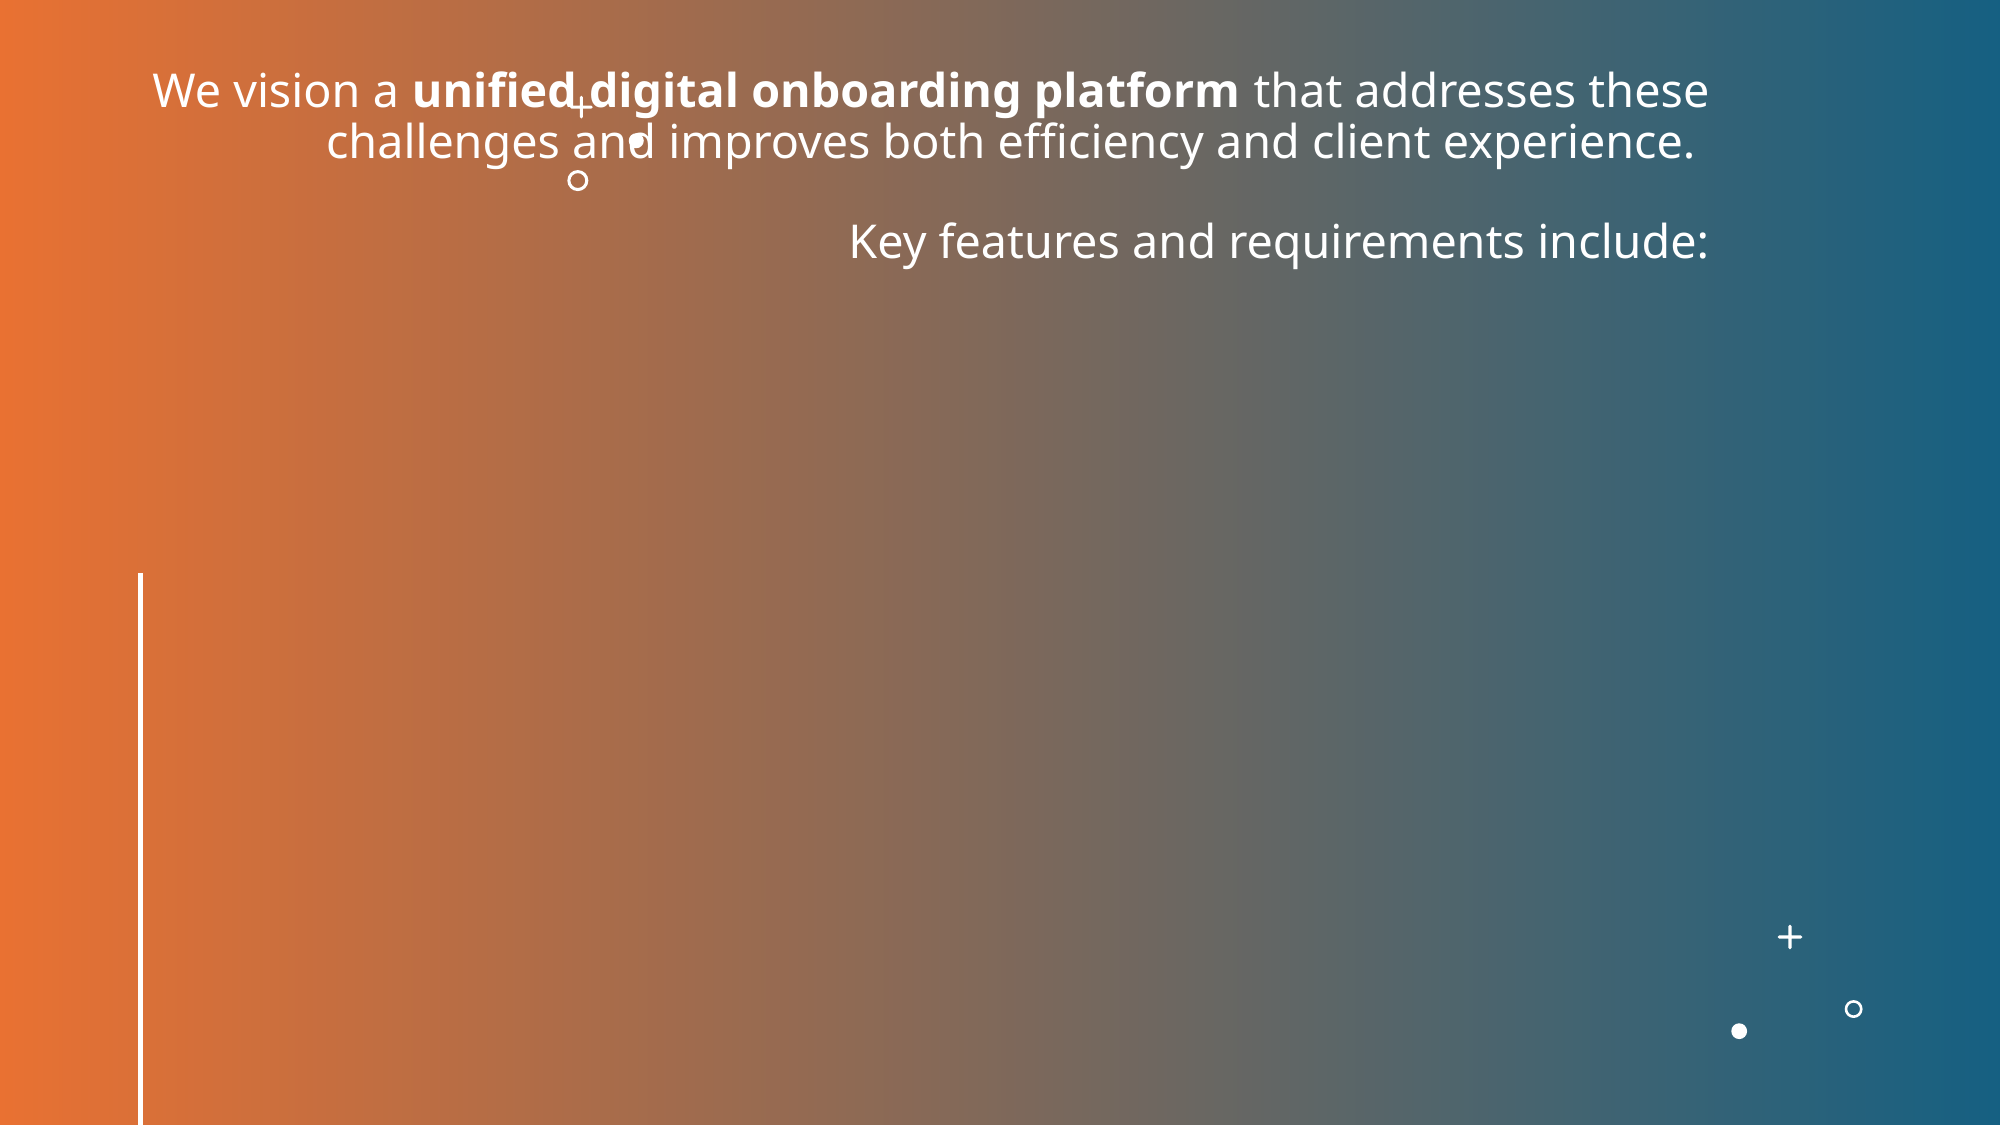

# We vision a unified digital onboarding platform that addresses these challenges and improves both efficiency and client experience. Key features and requirements include: